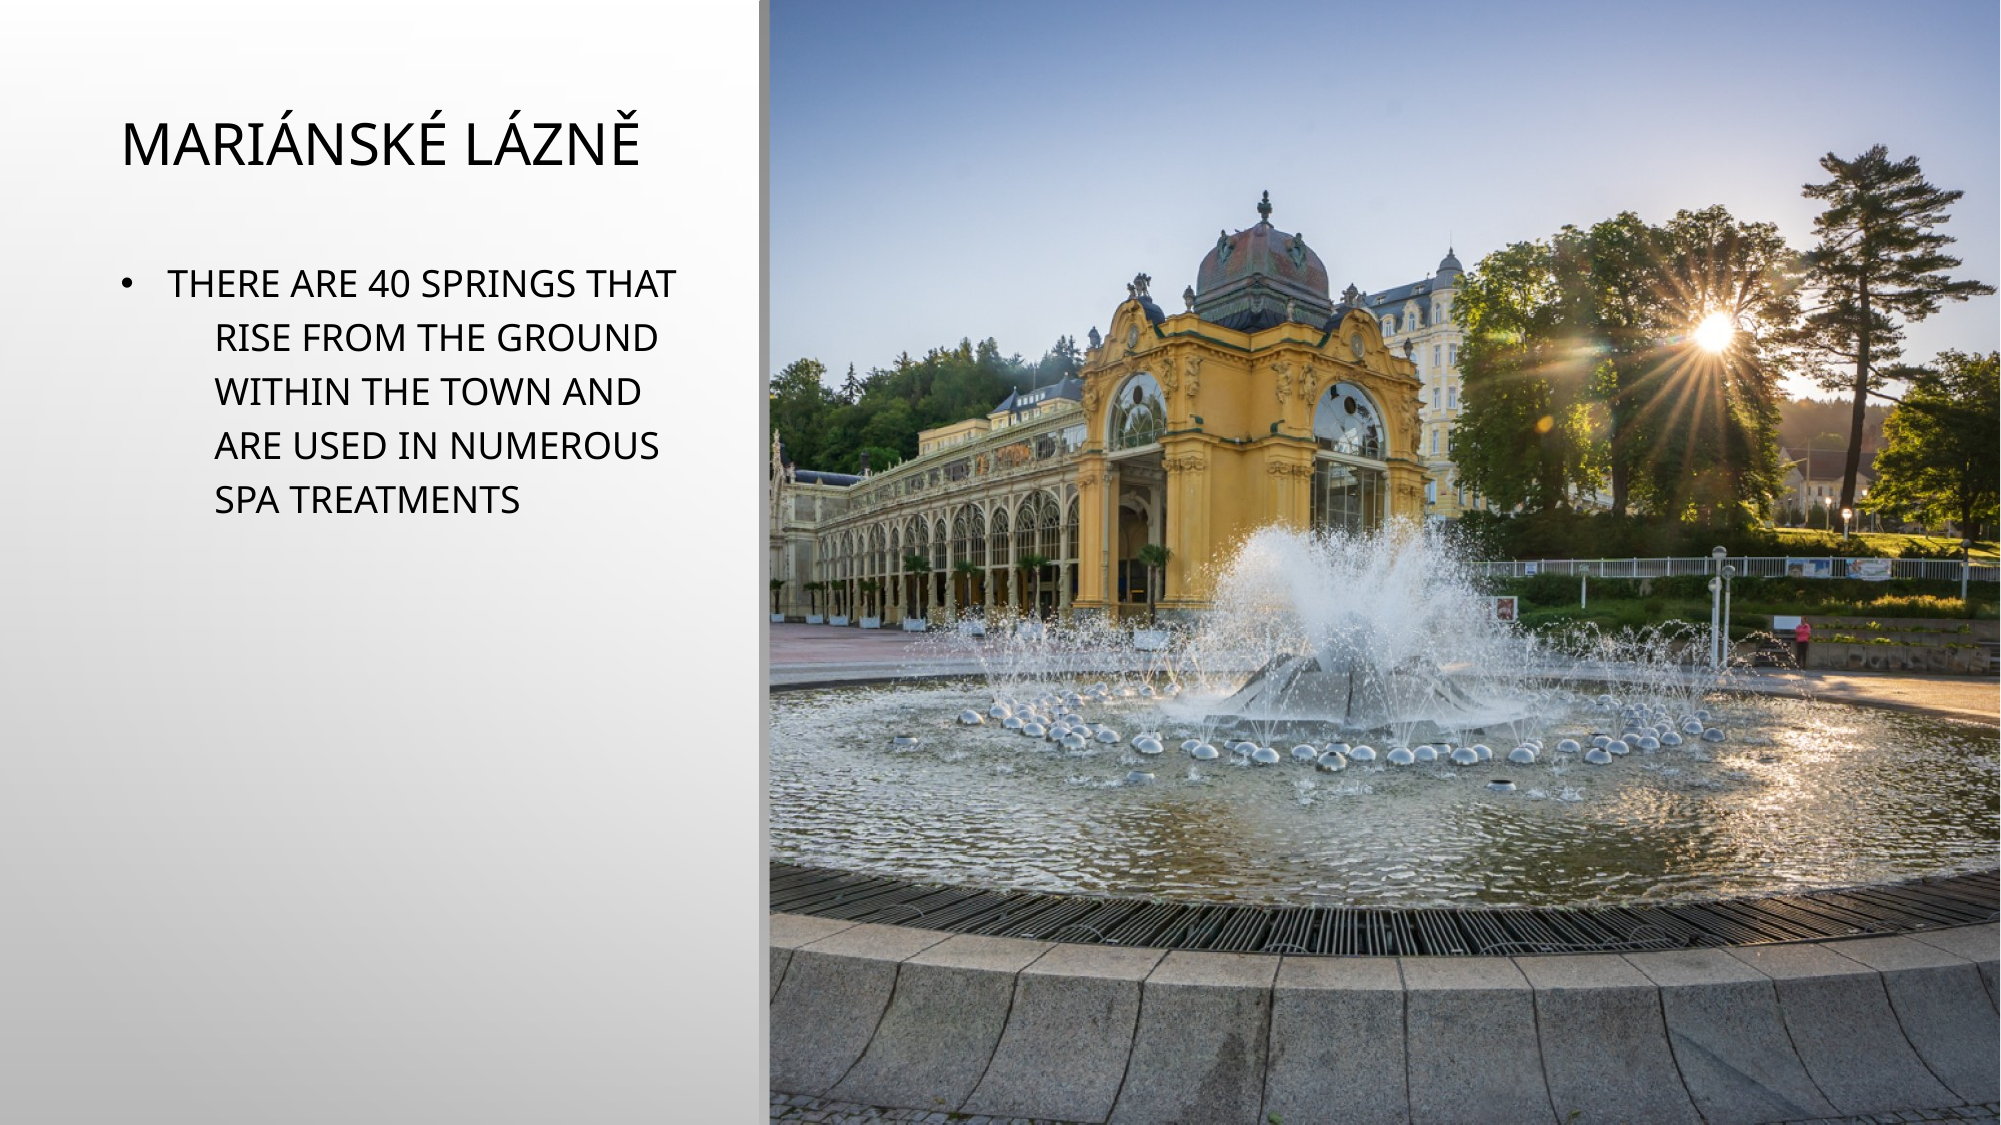

MARIÁNSKÉ LÁZNĚ
# There are 40 springs that rise from the ground within the town and are used in numerous spa treatments